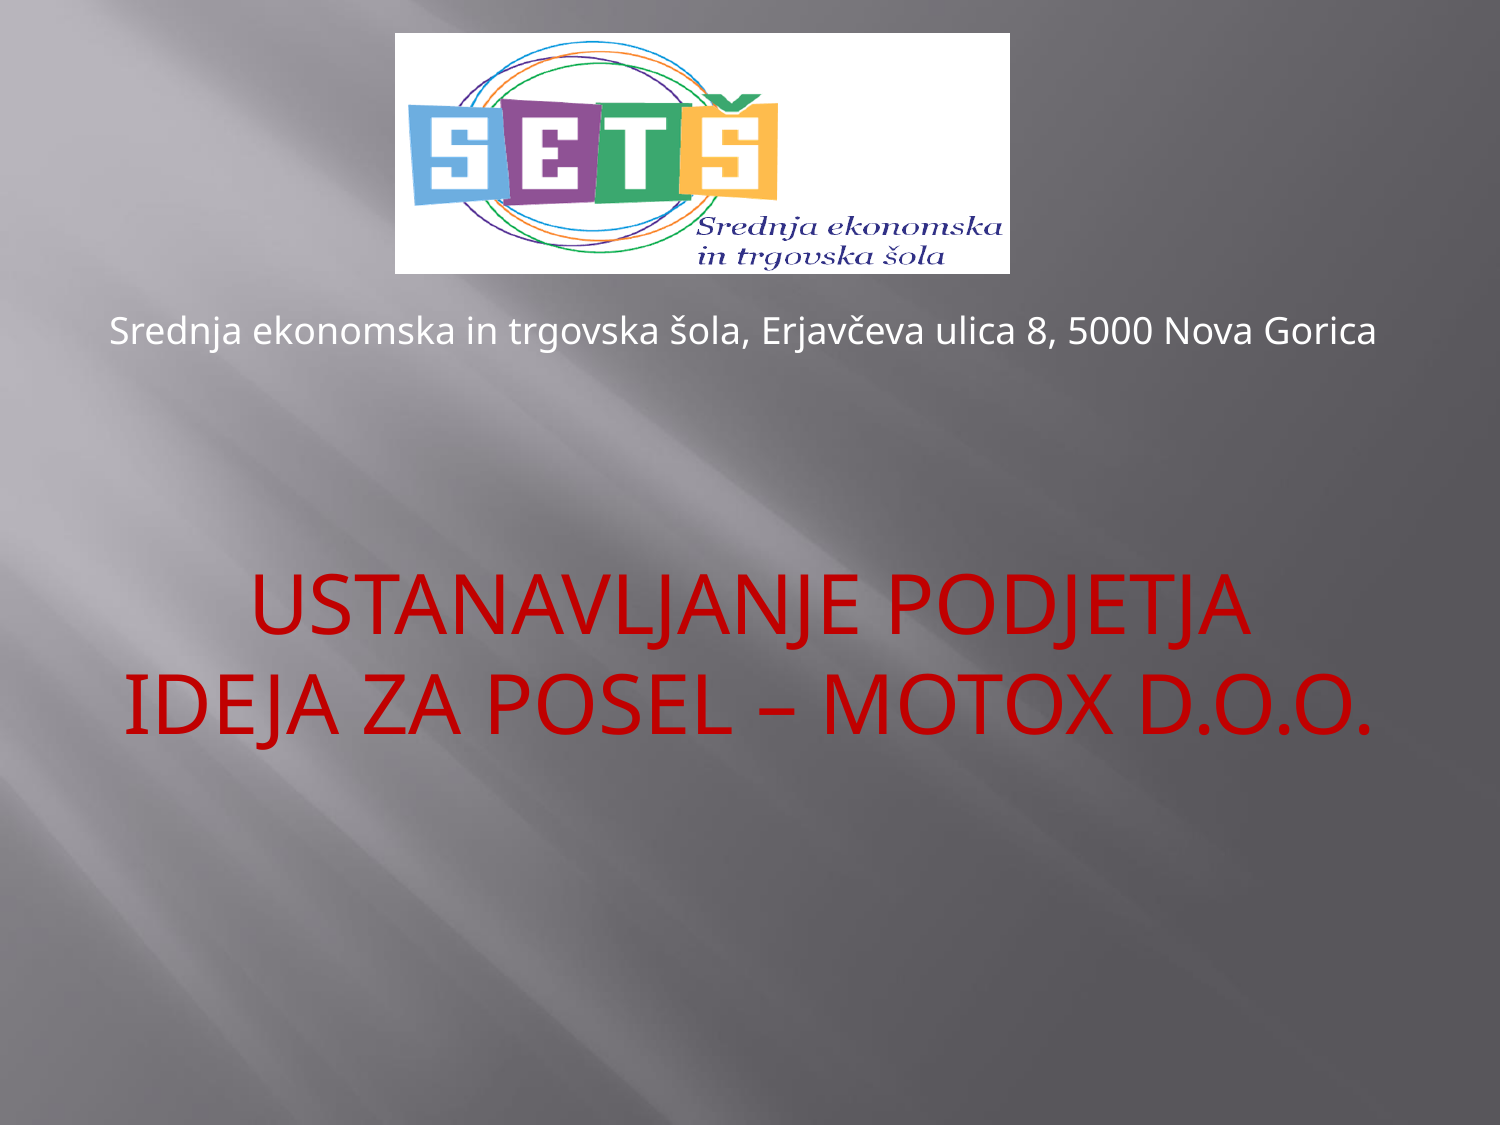

Srednja ekonomska in trgovska šola, Erjavčeva ulica 8, 5000 Nova Gorica
# USTANAVLJANJE PODJETJA ideja za posel – MotoX d.o.o.